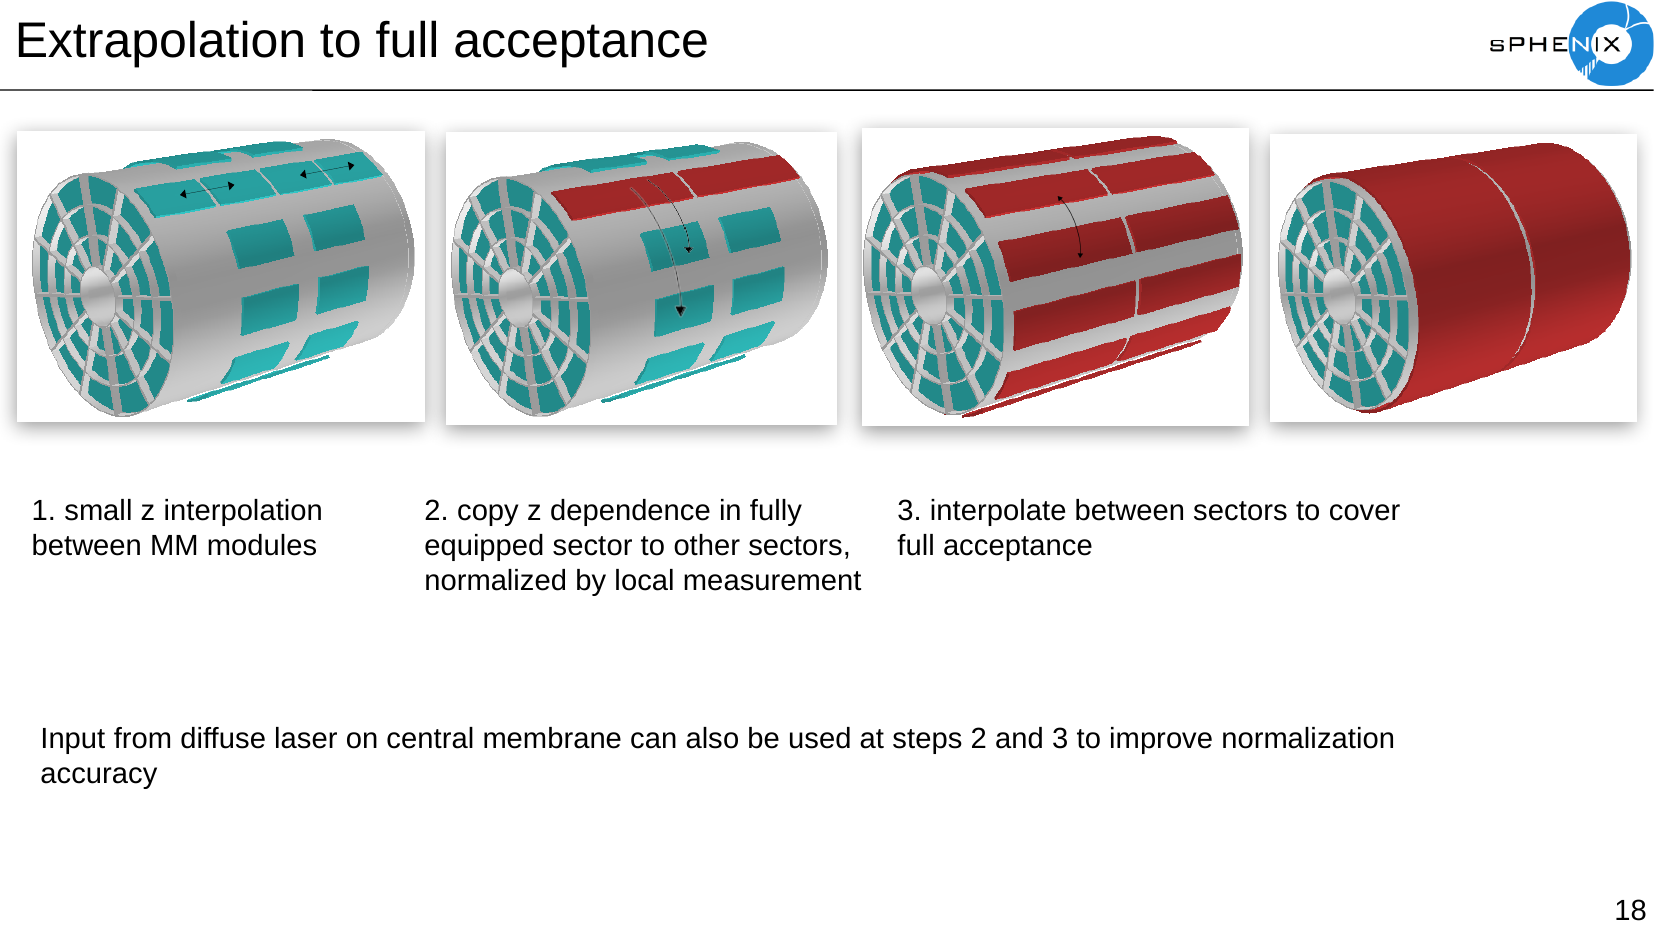

Extrapolation to full acceptance
1. small z interpolation between MM modules
2. copy z dependence in fully equipped sector to other sectors, normalized by local measurement
3. interpolate between sectors to cover
full acceptance
Input from diffuse laser on central membrane can also be used at steps 2 and 3 to improve normalization accuracy